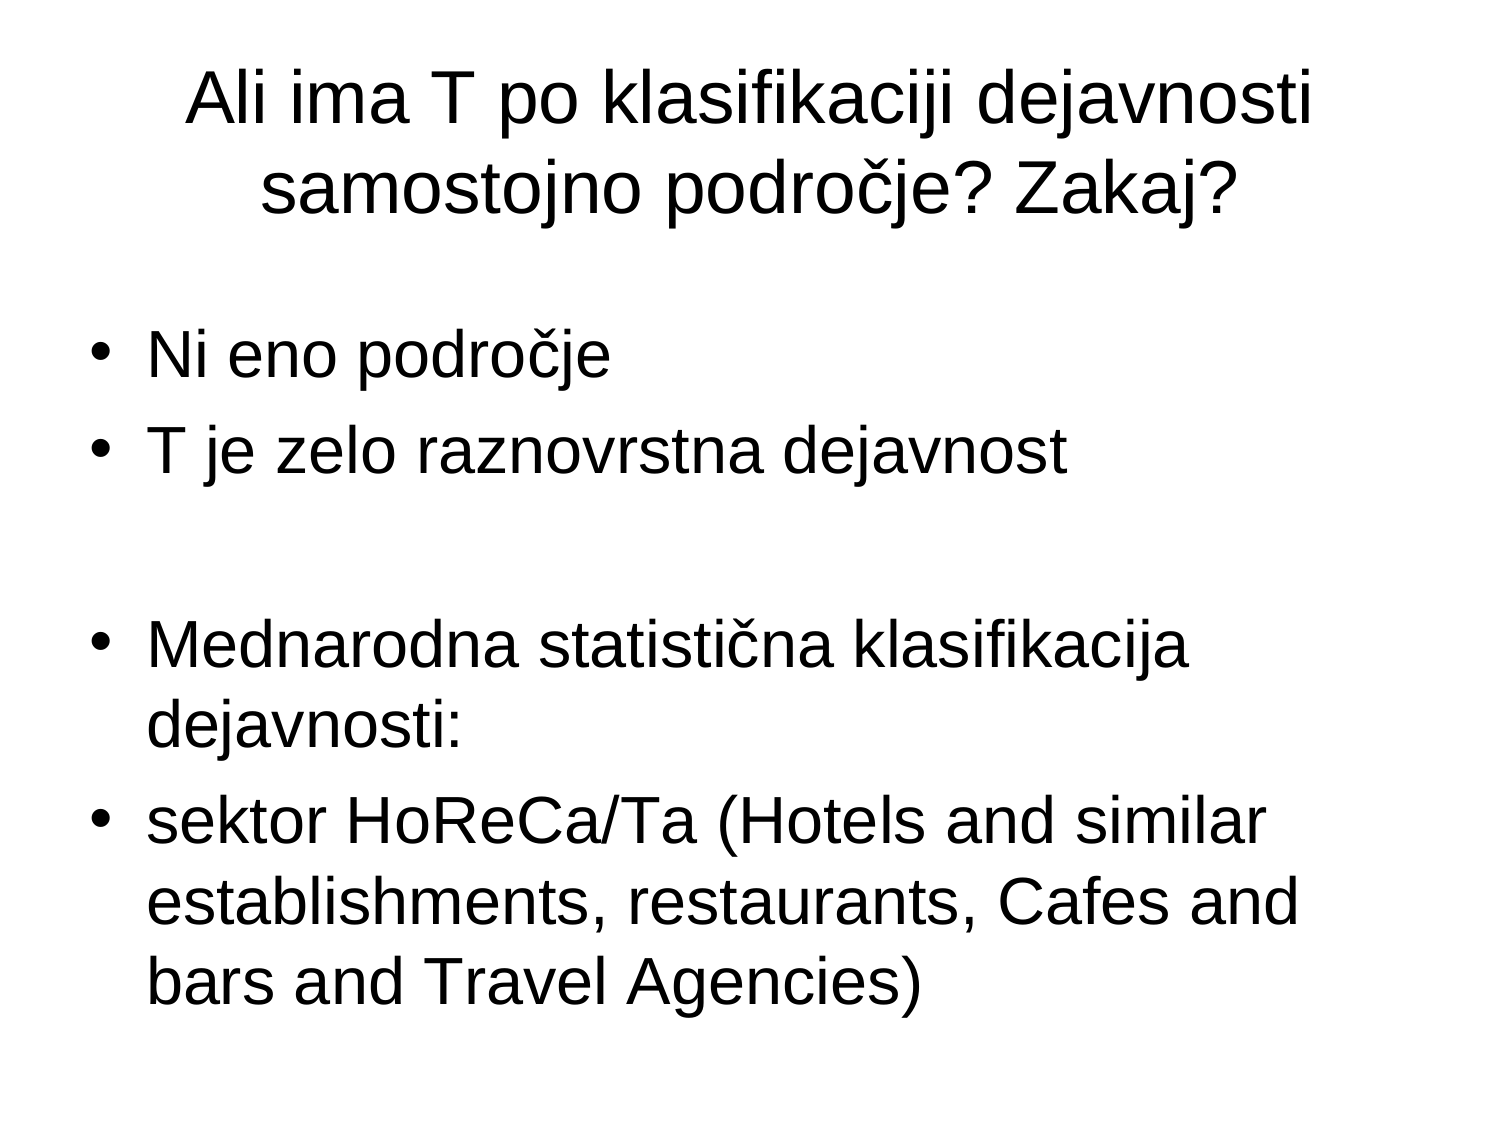

# Ali ima T po klasifikaciji dejavnosti samostojno področje? Zakaj?
Ni eno področje
T je zelo raznovrstna dejavnost
Mednarodna statistična klasifikacija dejavnosti:
sektor HoReCa/Ta (Hotels and similar establishments, restaurants, Cafes and bars and Travel Agencies)